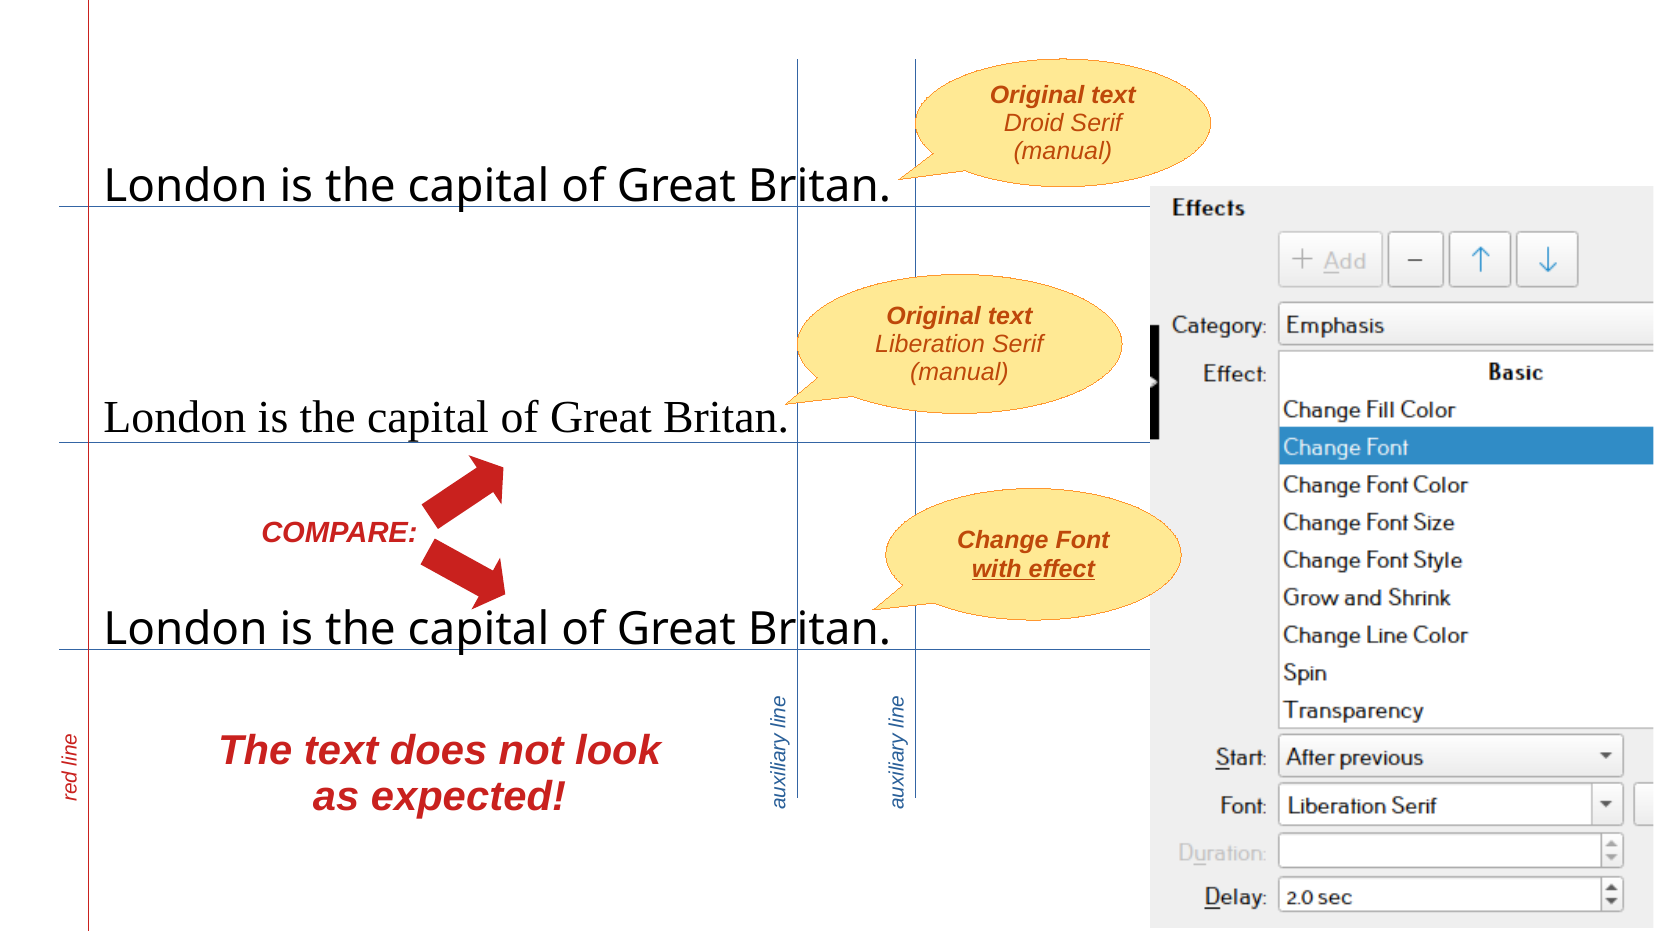

red line
auxiliary line
auxiliary line
Original text
Droid Serif
(manual)
London is the capital of Great Britan.
Original text
Liberation Serif
(manual)
London is the capital of Great Britan.
Change Font with effect
COMPARE:
London is the capital of Great Britan.
The text does not look
as expected!